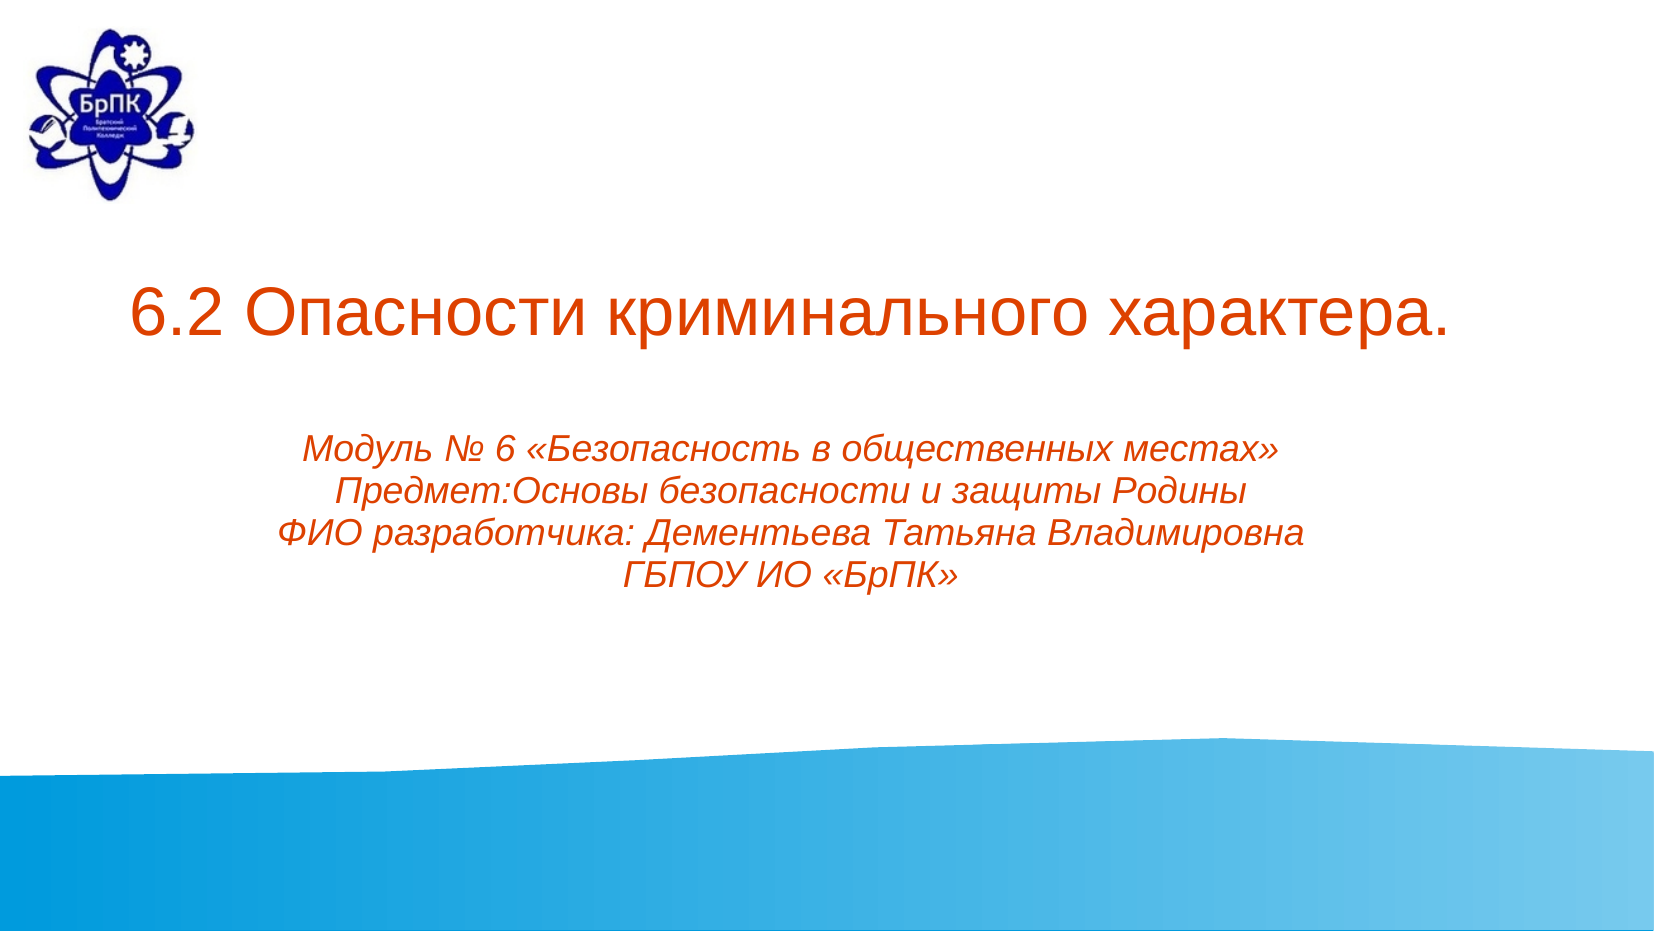

# 6.2 Опасности криминального характера. Модуль № 6 «Безопасность в общественных местах» Предмет:Основы безопасности и защиты Родины ФИО разработчика: Дементьева Татьяна Владимировна ГБПОУ ИО «БрПК»